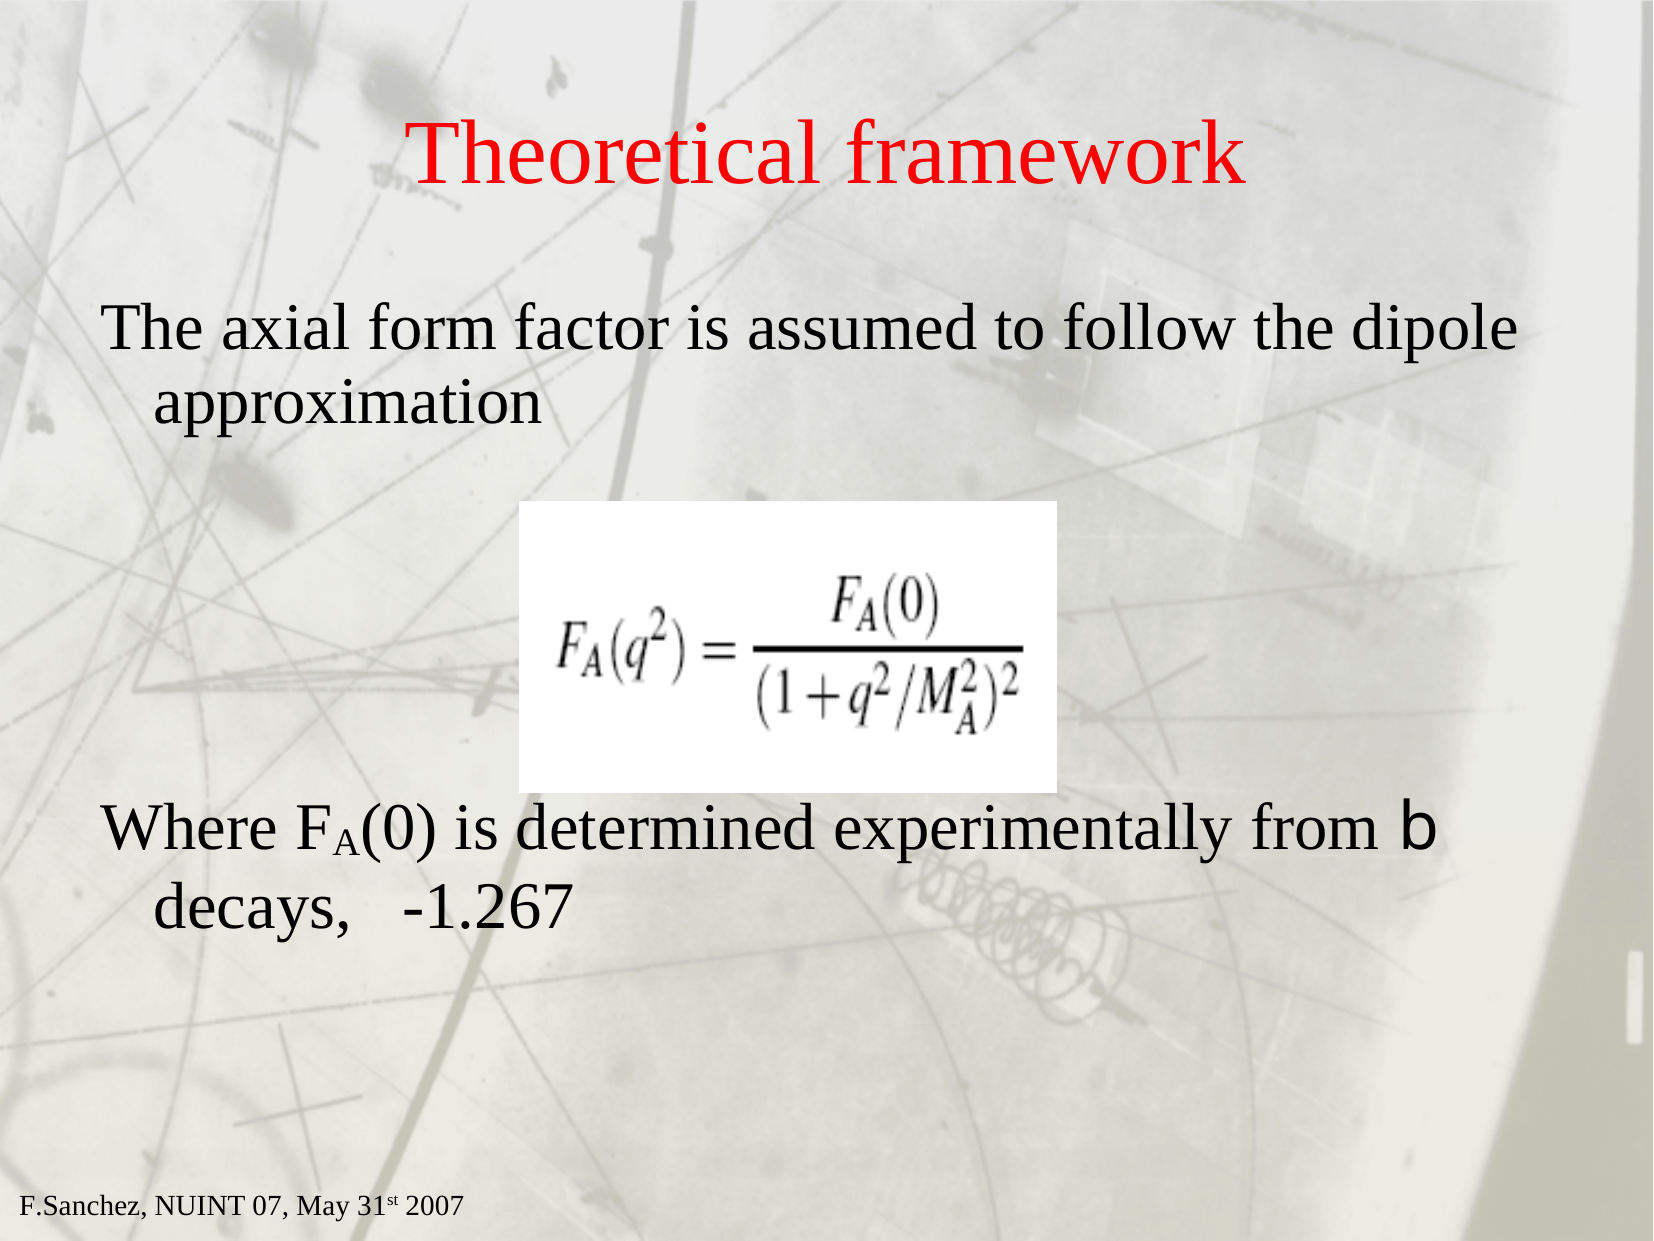

# Theoretical framework
The axial form factor is assumed to follow the dipole approximation
Where FA(0) is determined experimentally from b decays, -1.267